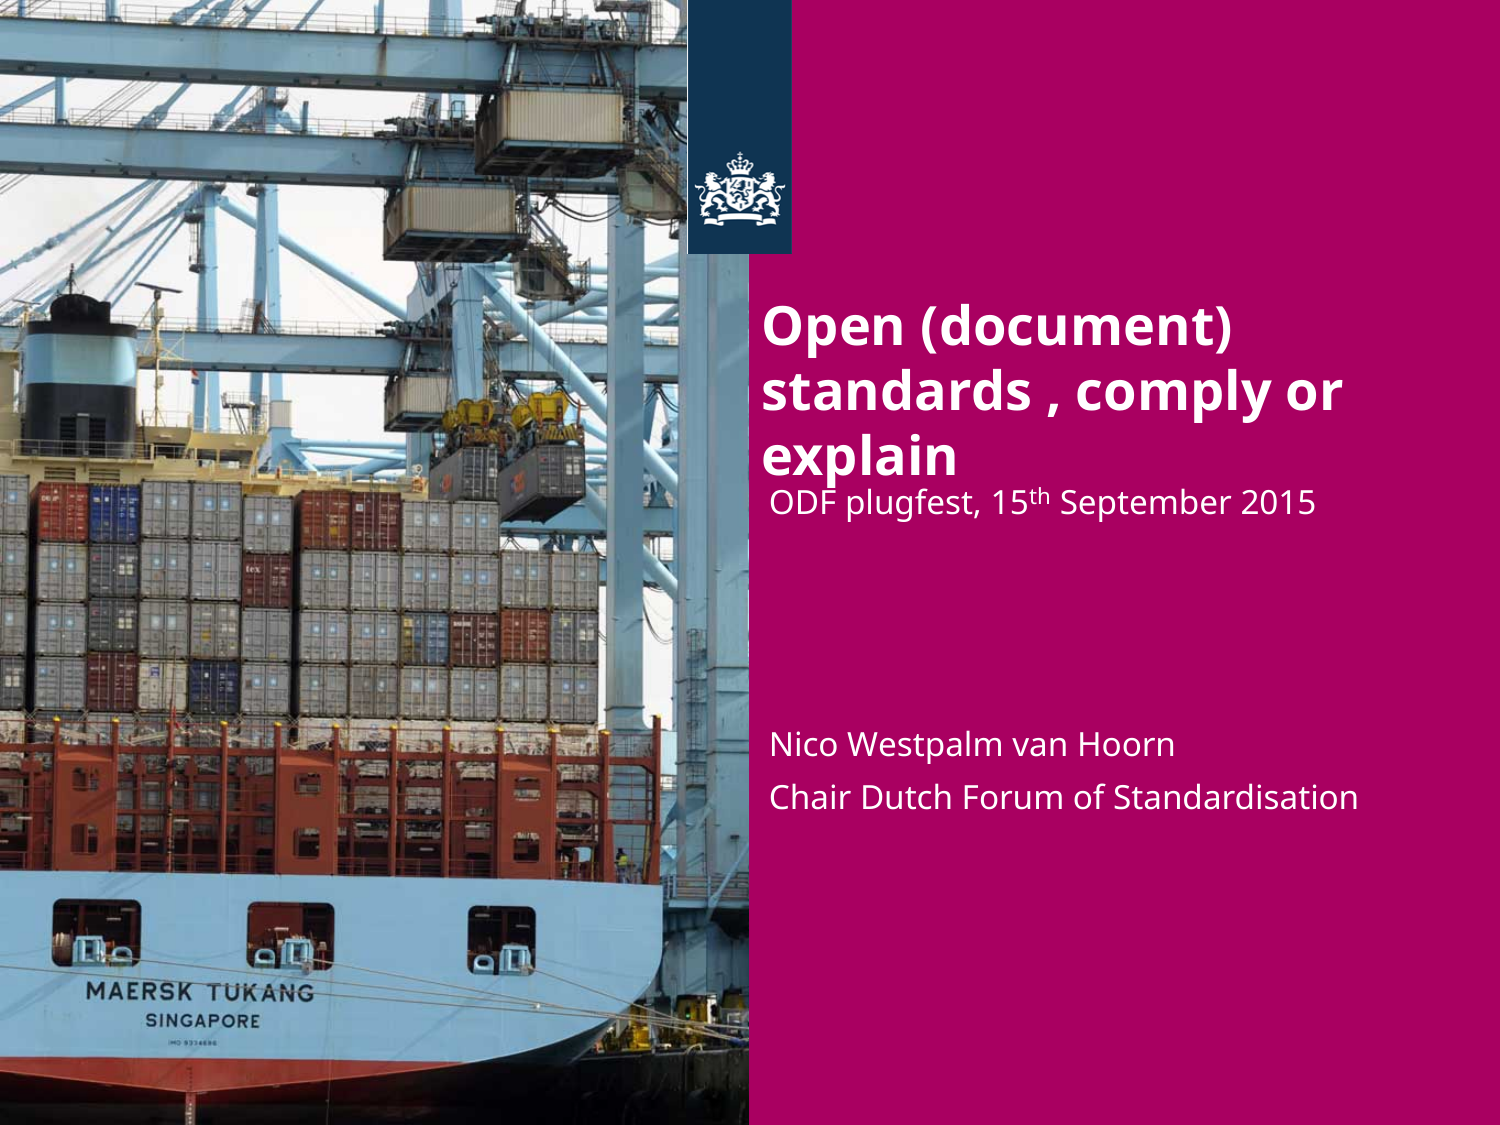

# Open (document) standards , comply or explain
ODF plugfest, 15th September 2015
Nico Westpalm van Hoorn
Chair Dutch Forum of Standardisation